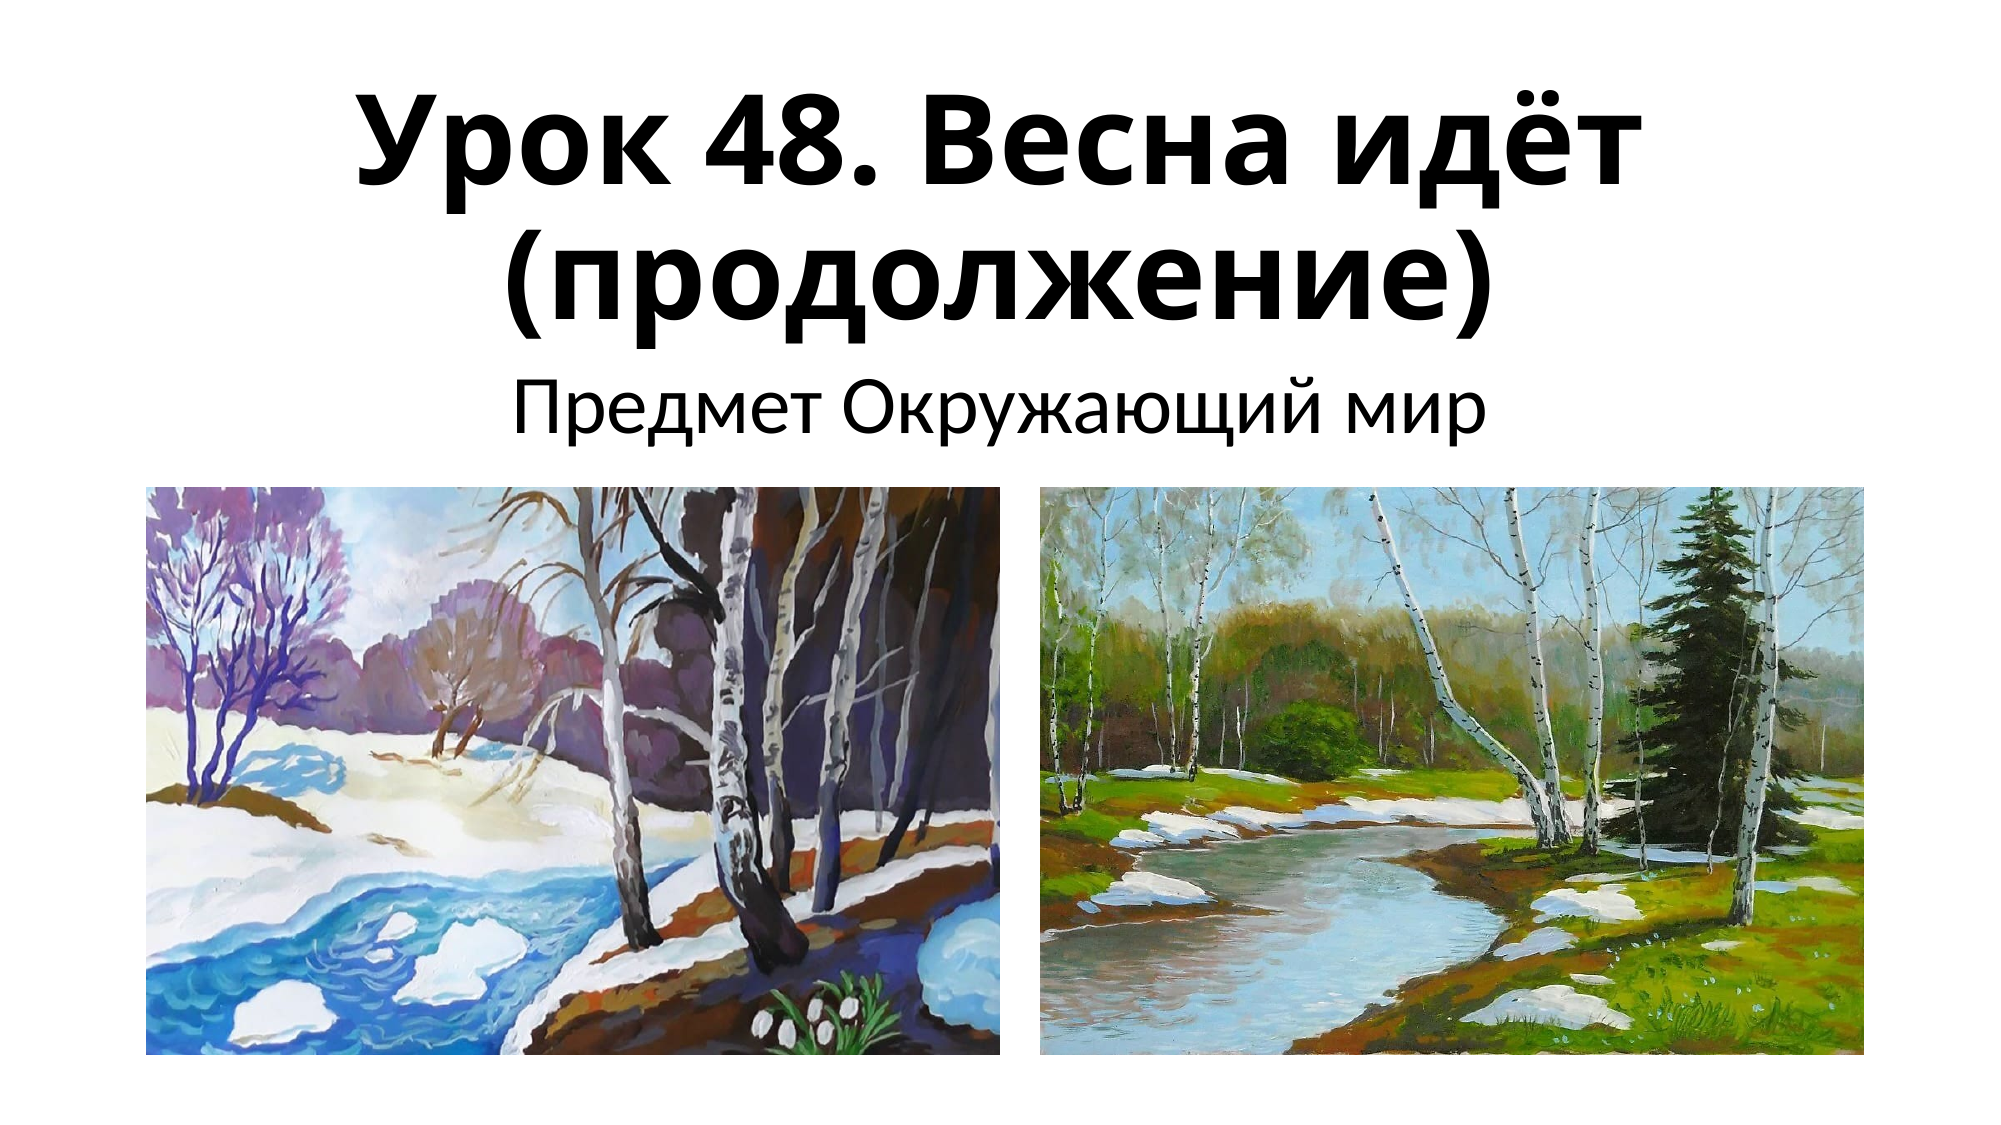

# Урок 48. Весна идёт (продолжение)
Предмет Окружающий мир